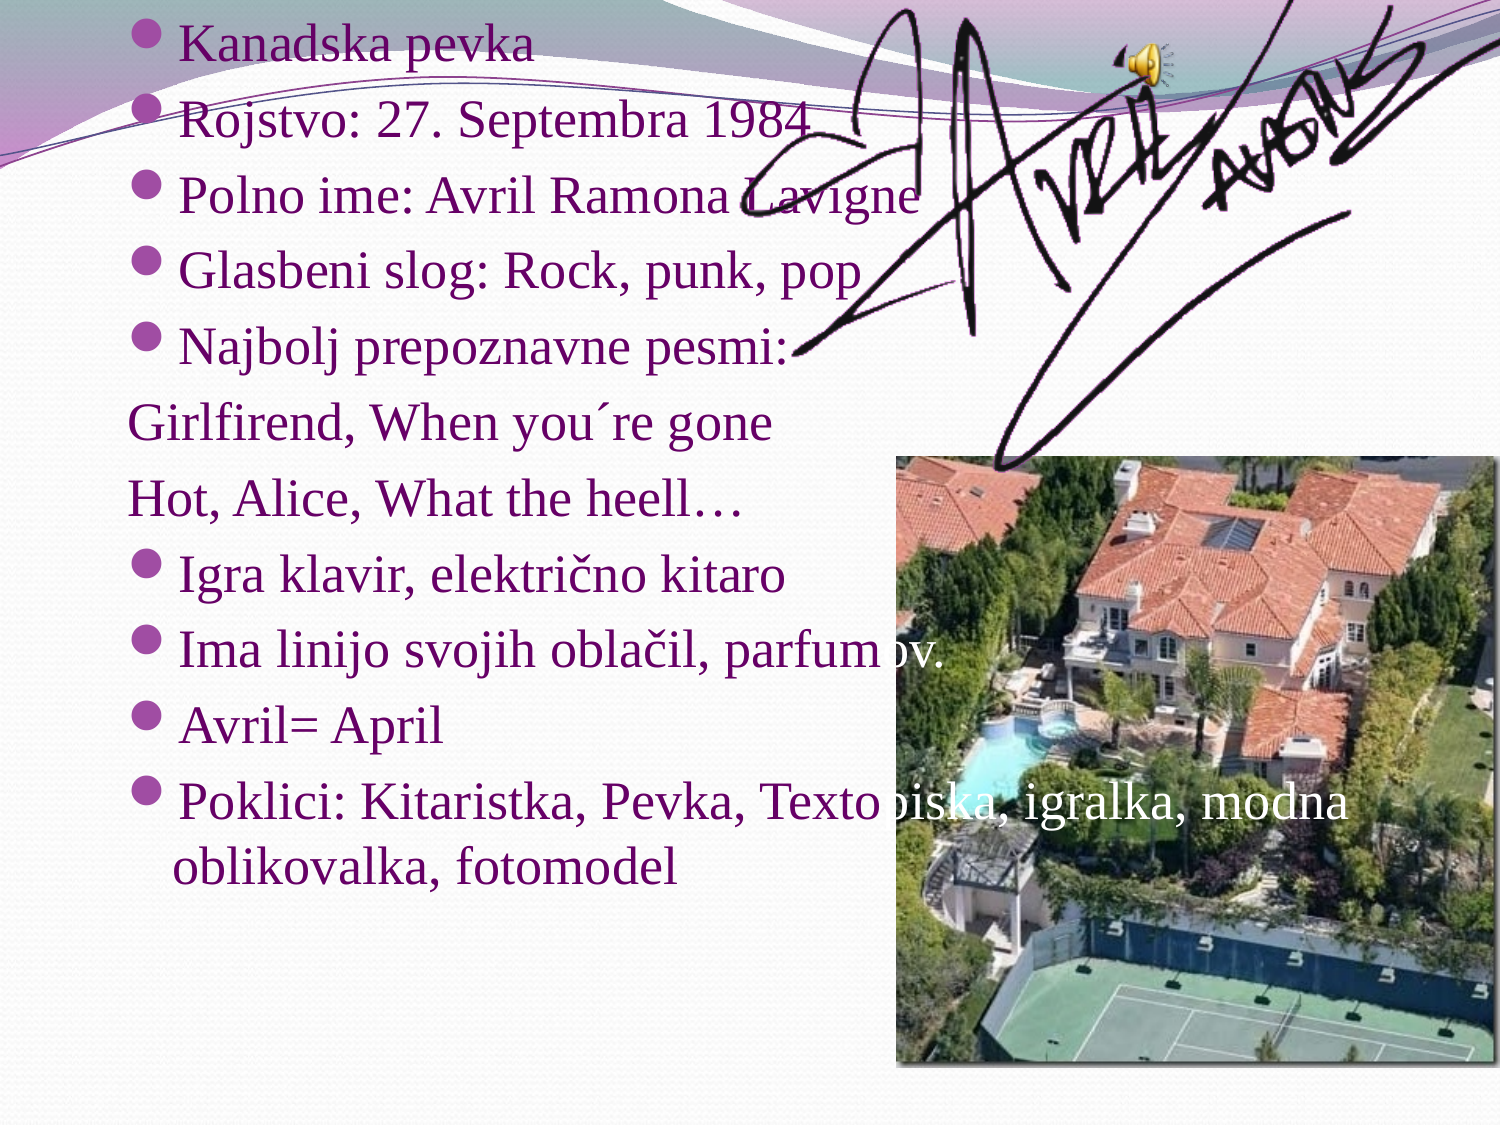

# Kanadska pevka
Rojstvo: 27. Septembra 1984
Polno ime: Avril Ramona Lavigne
Glasbeni slog: Rock, punk, pop
Najbolj prepoznavne pesmi:
Girlfirend, When you´re gone
Hot, Alice, What the heell…
Igra klavir, električno kitaro
Ima linijo svojih oblačil, parfumov.
Avril= April
Poklici: Kitaristka, Pevka, Textopiska, igralka, modna oblikovalka, fotomodel